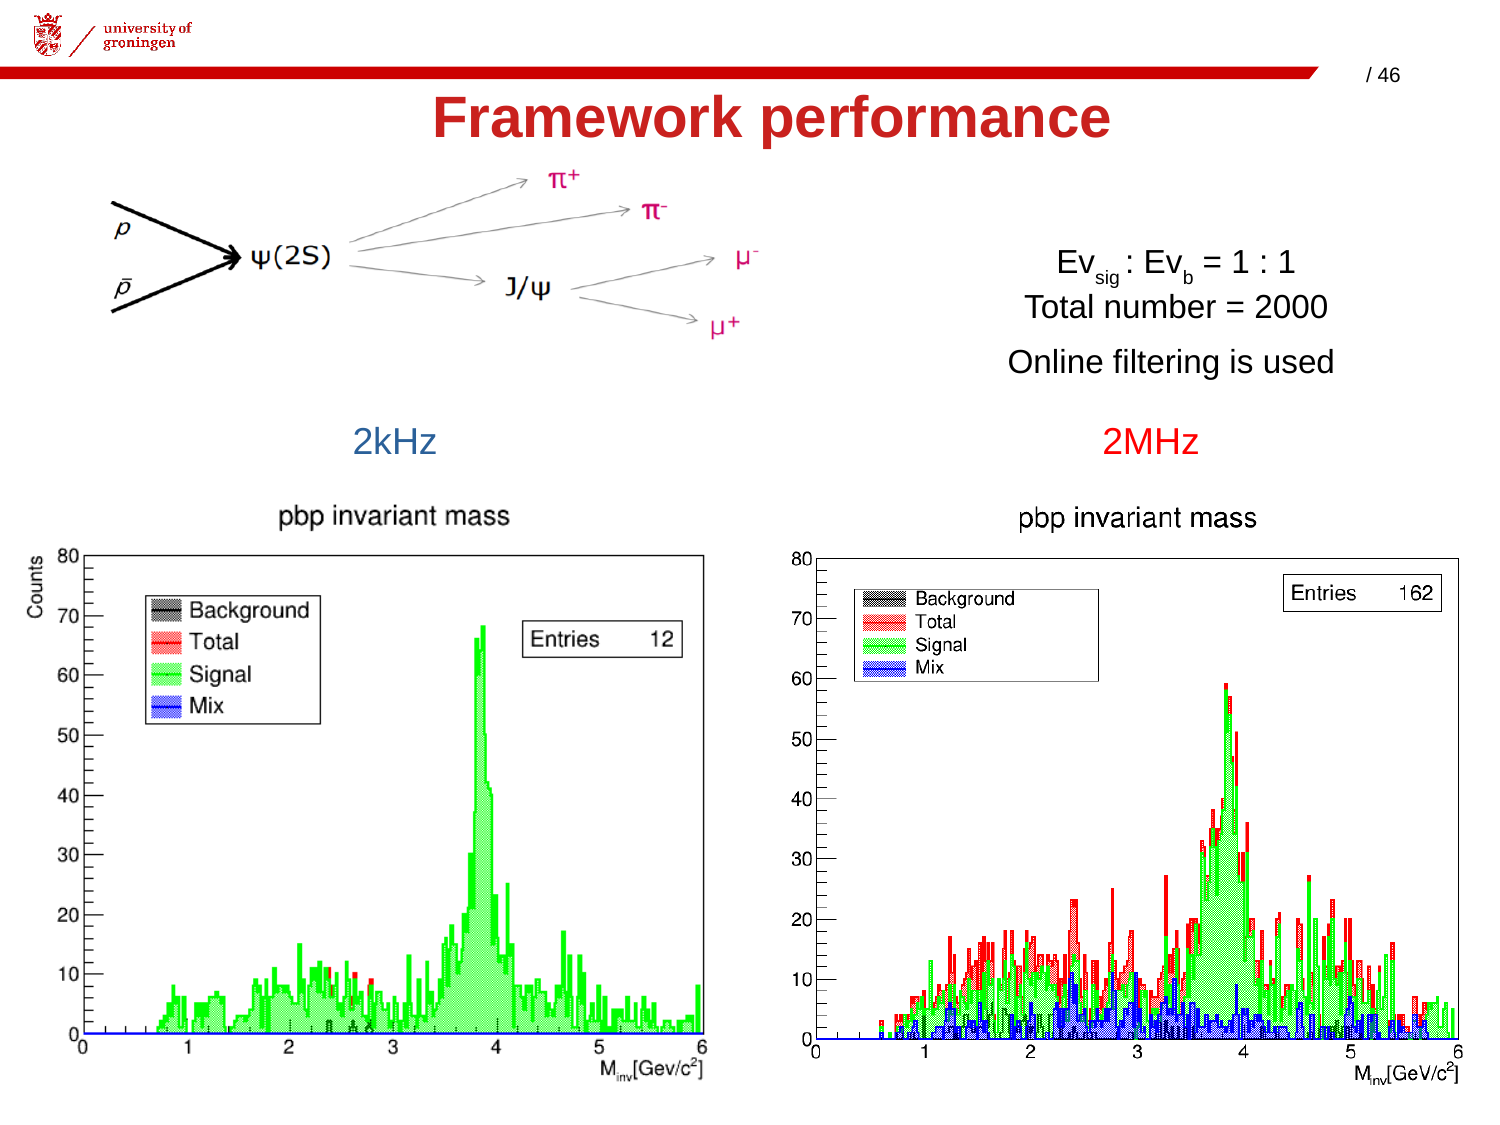

Framework performance
Evsig : Evb = 1 : 1
Total number = 2000
Online filtering is used
2kHz
2MHz